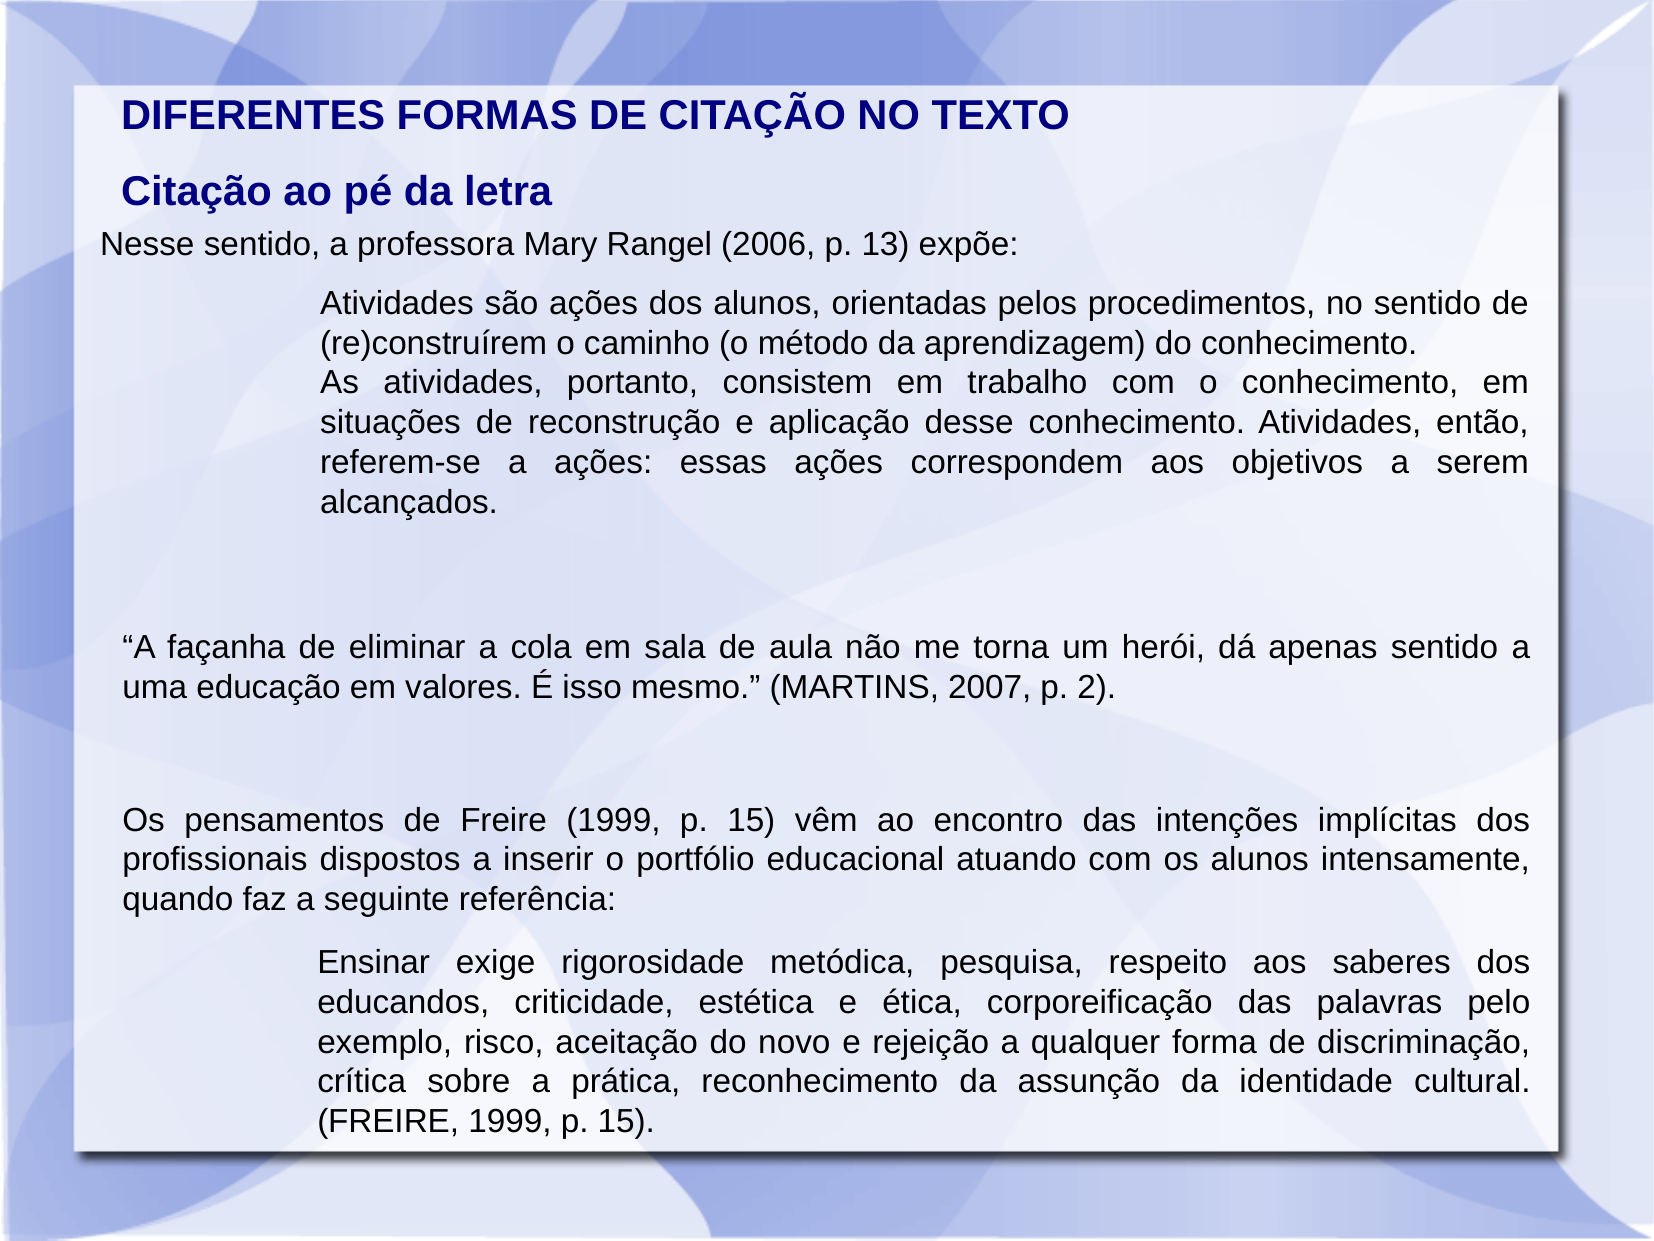

DIFERENTES FORMAS DE CITAÇÃO NO TEXTO
Citação ao pé da letra
Nesse sentido, a professora Mary Rangel (2006, p. 13) expõe:
Atividades são ações dos alunos, orientadas pelos procedimentos, no sentido de (re)construírem o caminho (o método da aprendizagem) do conhecimento.
As atividades, portanto, consistem em trabalho com o conhecimento, em situações de reconstrução e aplicação desse conhecimento. Atividades, então, referem-se a ações: essas ações correspondem aos objetivos a serem alcançados.
“A façanha de eliminar a cola em sala de aula não me torna um herói, dá apenas sentido a uma educação em valores. É isso mesmo.” (MARTINS, 2007, p. 2).
Os pensamentos de Freire (1999, p. 15) vêm ao encontro das intenções implícitas dos profissionais dispostos a inserir o portfólio educacional atuando com os alunos intensamente, quando faz a seguinte referência:
Ensinar exige rigorosidade metódica, pesquisa, respeito aos saberes dos educandos, criticidade, estética e ética, corporeificação das palavras pelo exemplo, risco, aceitação do novo e rejeição a qualquer forma de discriminação, crítica sobre a prática, reconhecimento da assunção da identidade cultural. (FREIRE, 1999, p. 15).